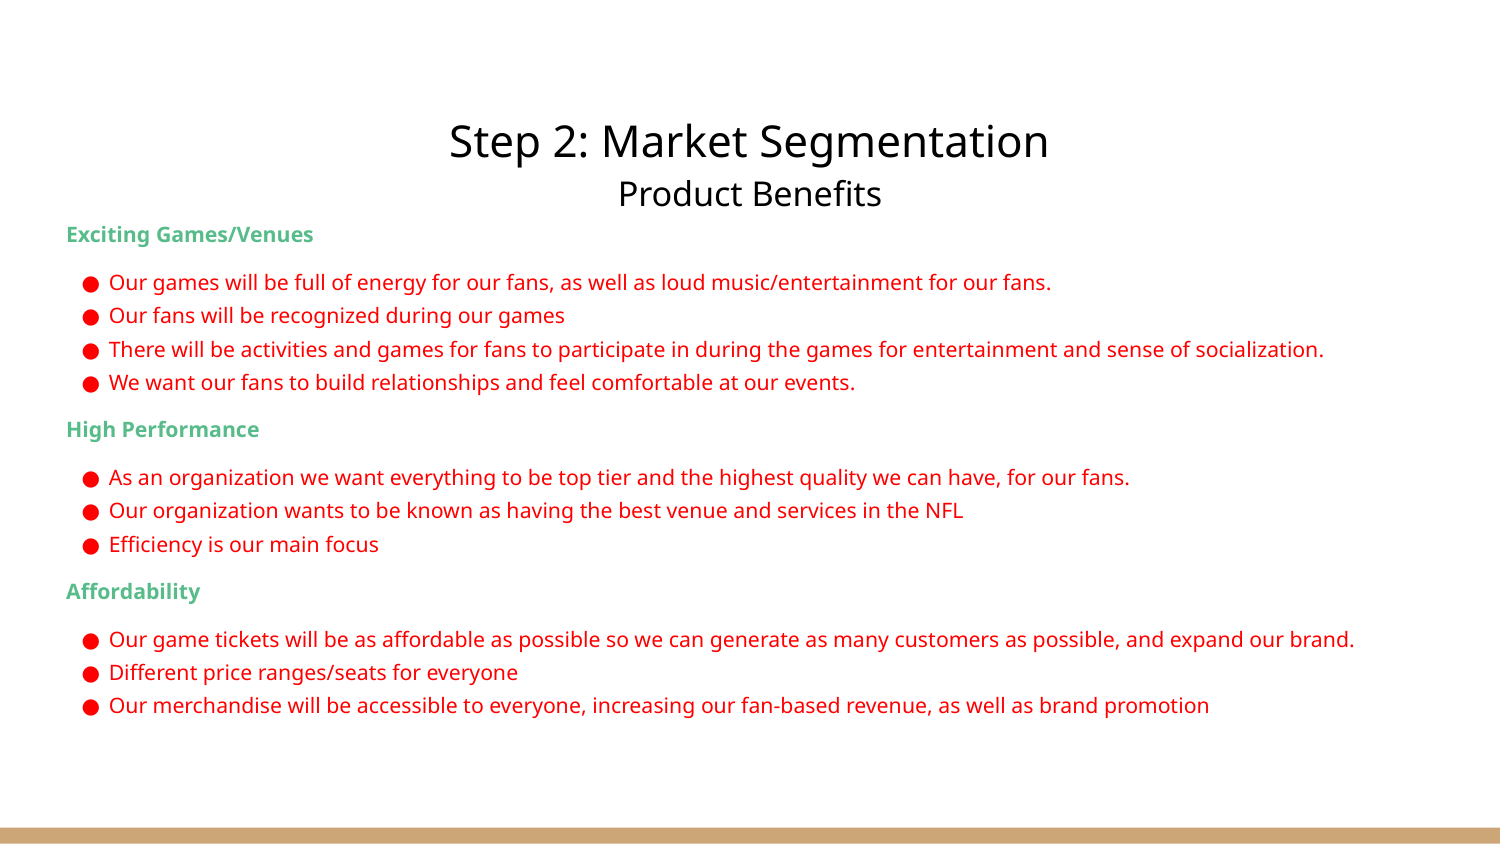

# Step 2: Market Segmentation Product Benefits
Exciting Games/Venues
Our games will be full of energy for our fans, as well as loud music/entertainment for our fans.
Our fans will be recognized during our games
There will be activities and games for fans to participate in during the games for entertainment and sense of socialization.
We want our fans to build relationships and feel comfortable at our events.
High Performance
As an organization we want everything to be top tier and the highest quality we can have, for our fans.
Our organization wants to be known as having the best venue and services in the NFL
Efficiency is our main focus
Affordability
Our game tickets will be as affordable as possible so we can generate as many customers as possible, and expand our brand.
Different price ranges/seats for everyone
Our merchandise will be accessible to everyone, increasing our fan-based revenue, as well as brand promotion